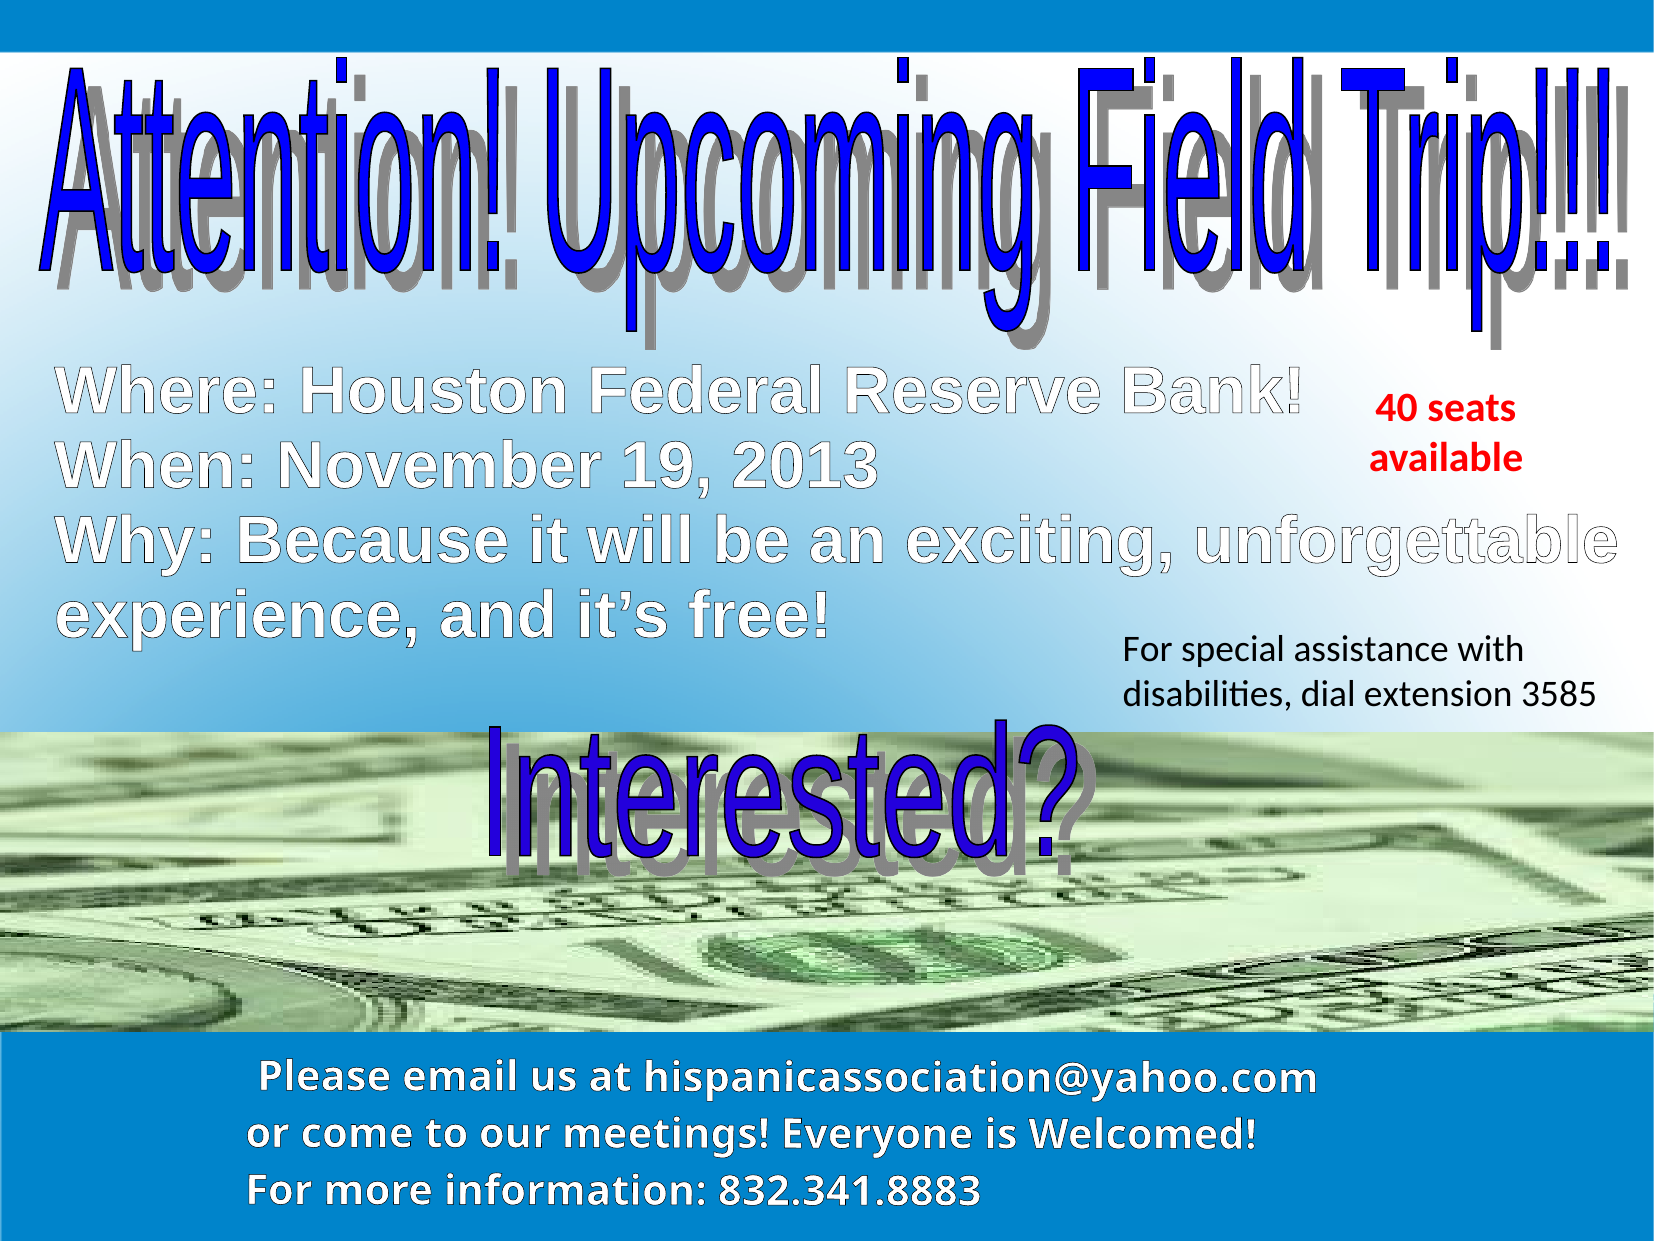

Attention! Upcoming Field Trip!!!
Where: Houston Federal Reserve Bank!
When: November 19, 2013
Why: Because it will be an exciting, unforgettable
experience, and it’s free!
40 seats available
For special assistance with disabilities, dial extension 3585
Interested?
 Please email us at hispanicassociation@yahoo.com
or come to our meetings! Everyone is Welcomed!
For more information: 832.341.8883